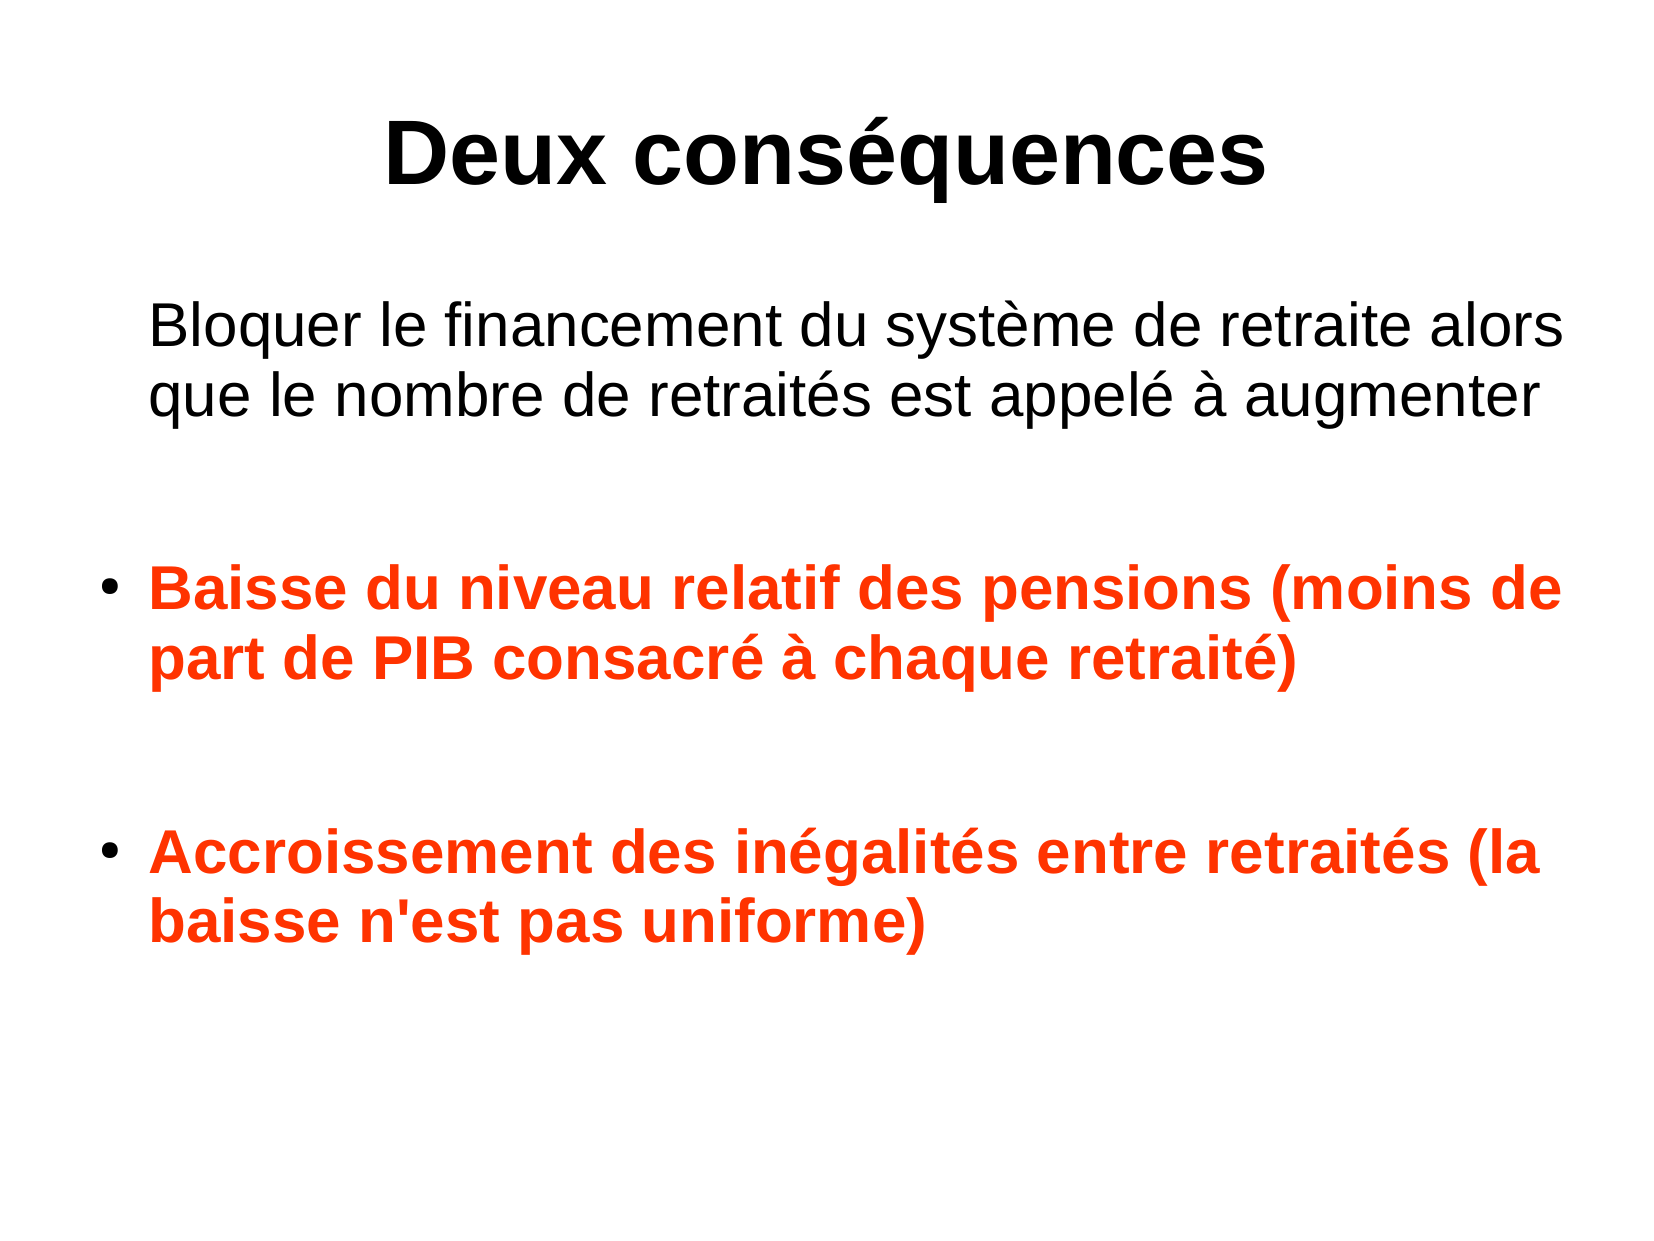

# Deux conséquences
Bloquer le financement du système de retraite alors que le nombre de retraités est appelé à augmenter
Baisse du niveau relatif des pensions (moins de part de PIB consacré à chaque retraité)
Accroissement des inégalités entre retraités (la baisse n'est pas uniforme)